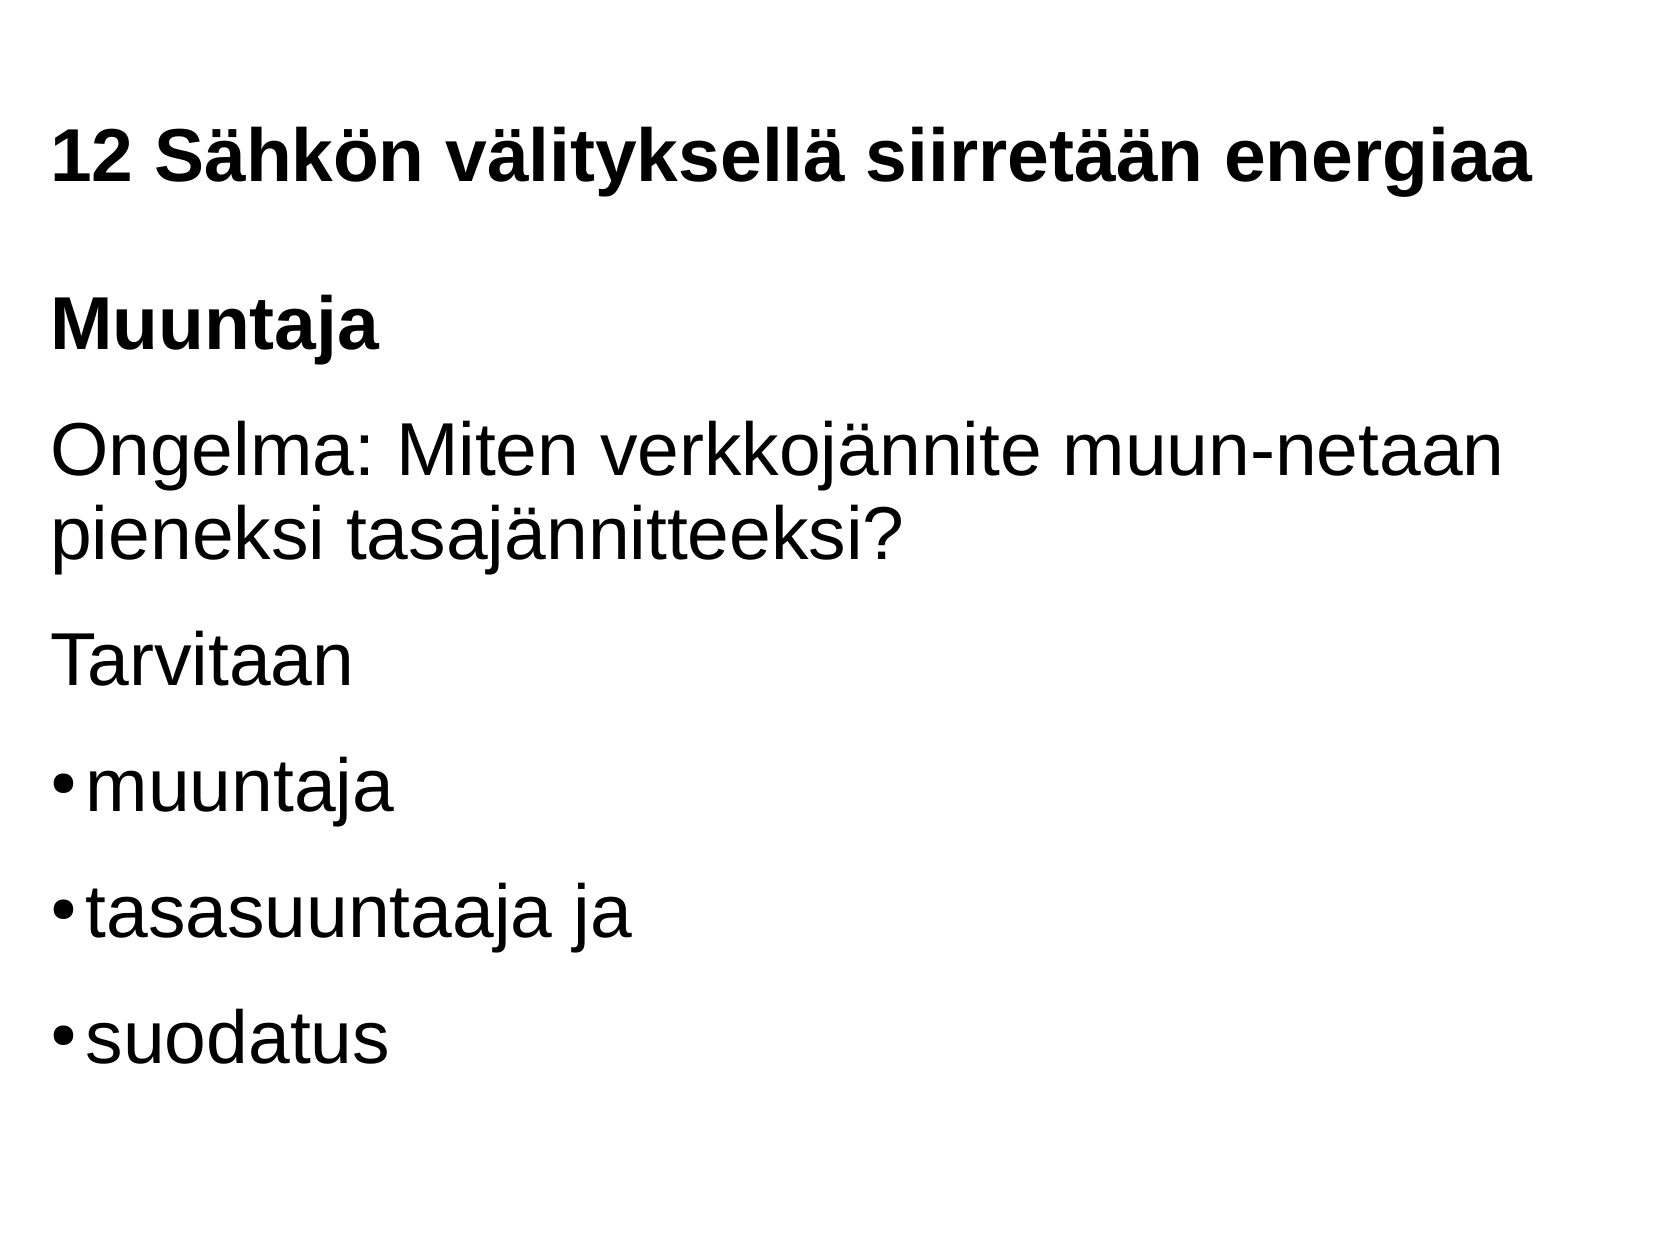

12 Sähkön välityksellä siirretään energiaa
Muuntaja
Ongelma: Miten verkkojännite muun-netaan pieneksi tasajännitteeksi?
Tarvitaan
muuntaja
tasasuuntaaja ja
suodatus